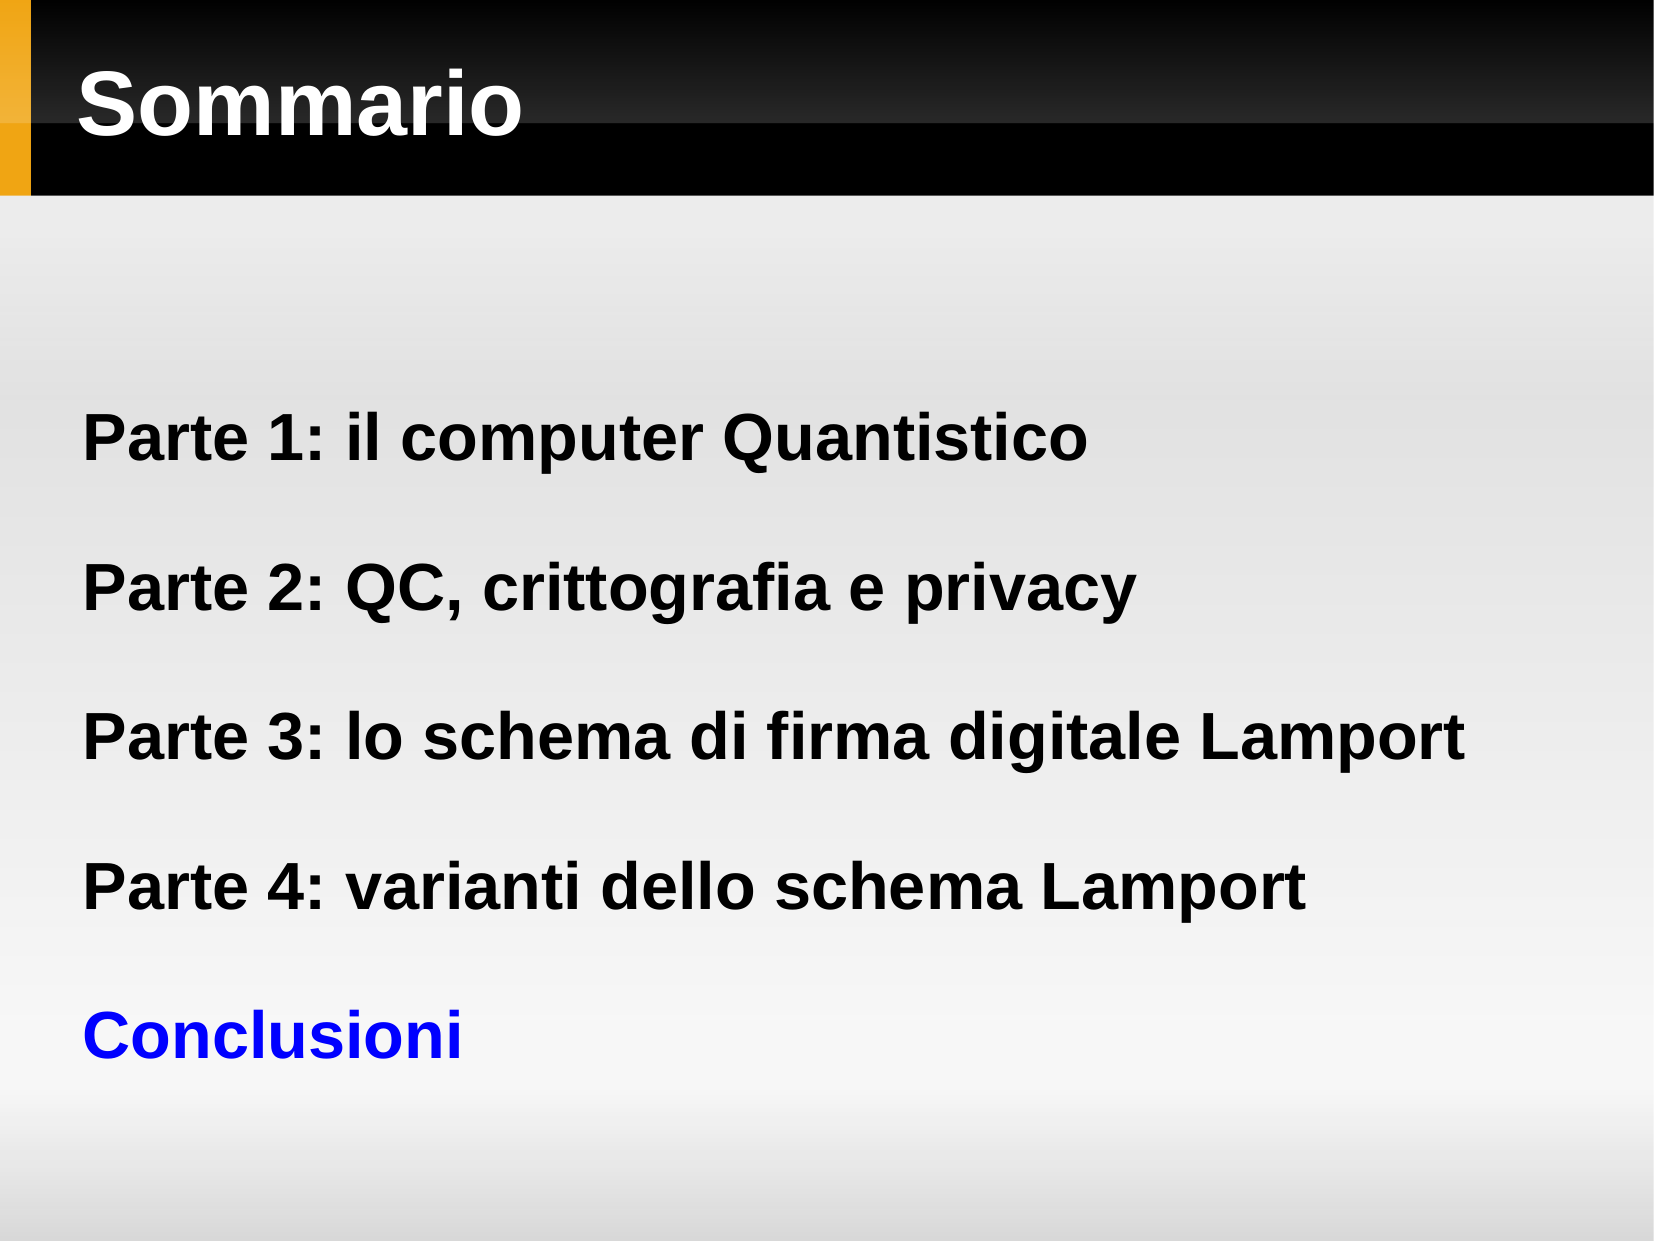

# Sommario
Parte 1: il computer Quantistico
Parte 2: QC, crittografia e privacy
Parte 3: lo schema di firma digitale Lamport
Parte 4: varianti dello schema Lamport
Conclusioni